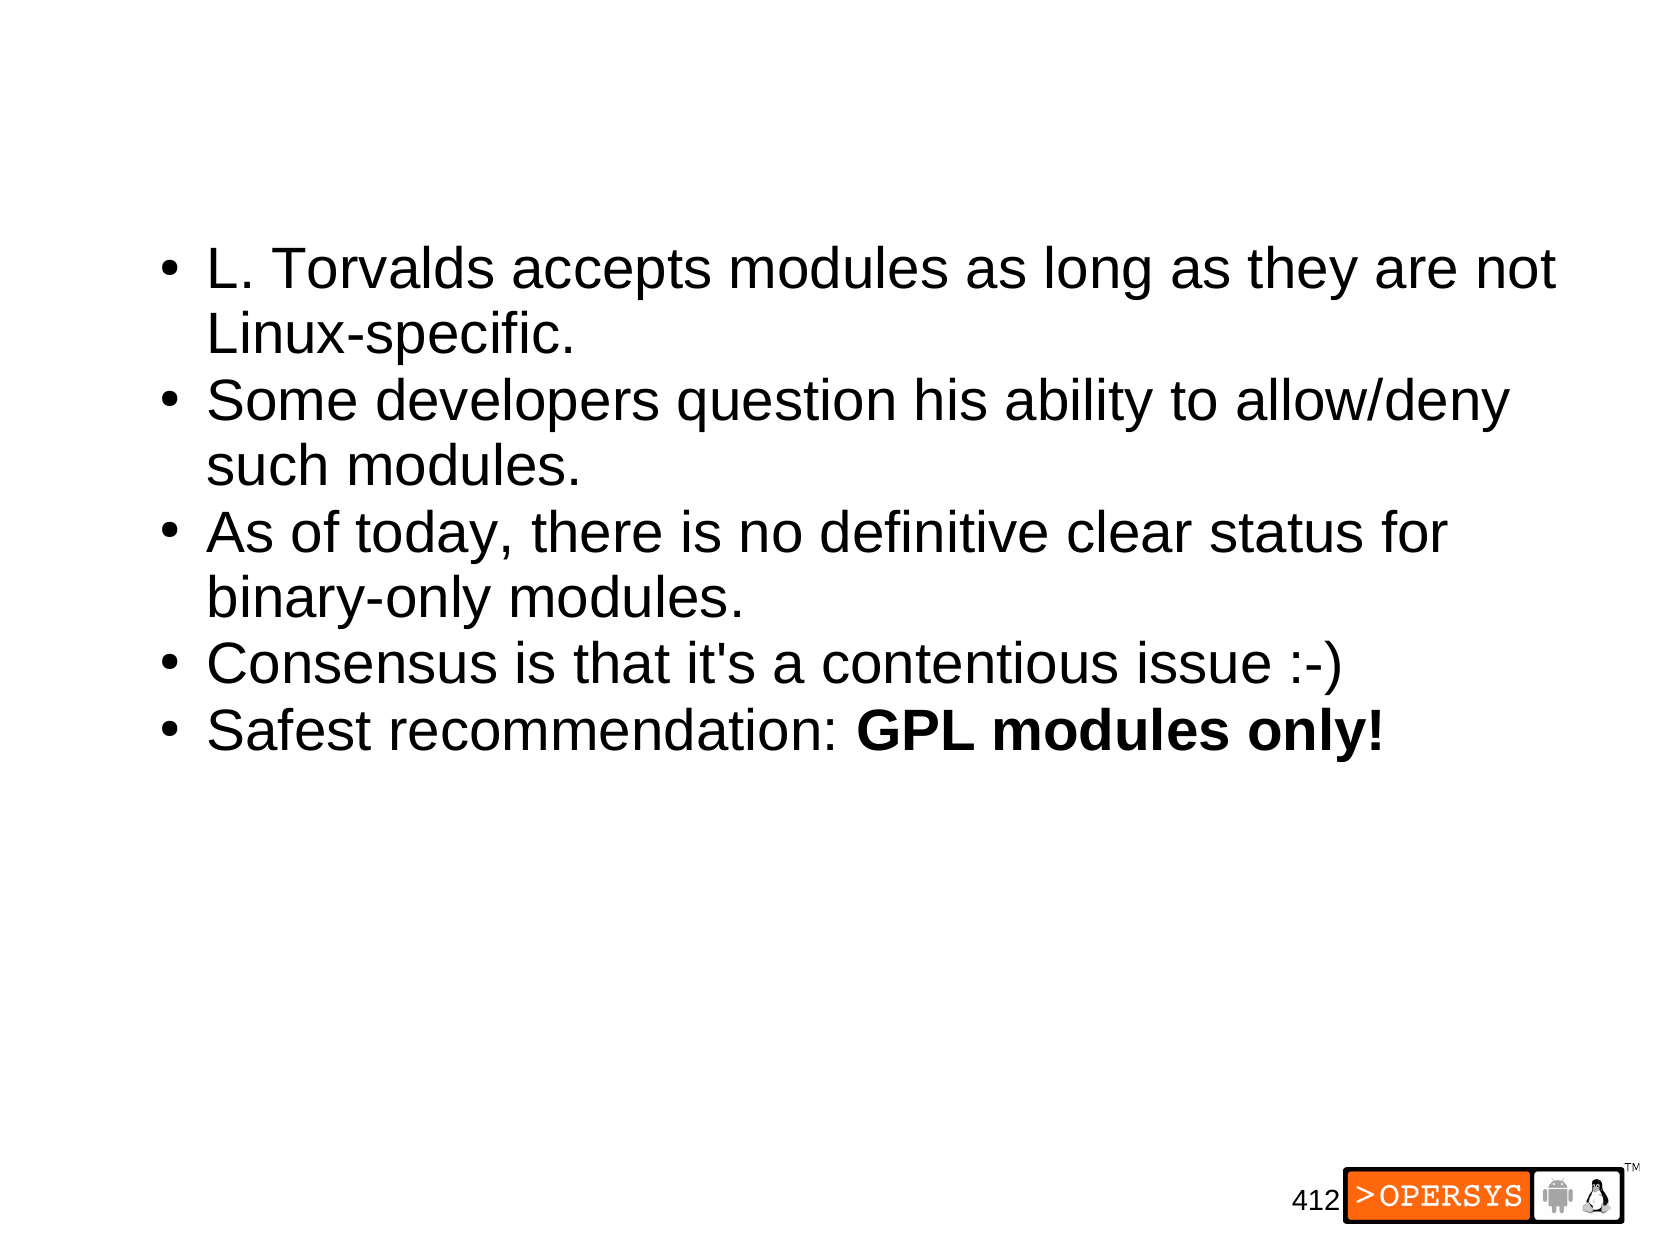

# L. Torvalds accepts modules as long as they are not Linux-specific.
Some developers question his ability to allow/deny such modules.
As of today, there is no definitive clear status for binary-only modules.
Consensus is that it's a contentious issue :-)
Safest recommendation: GPL modules only!